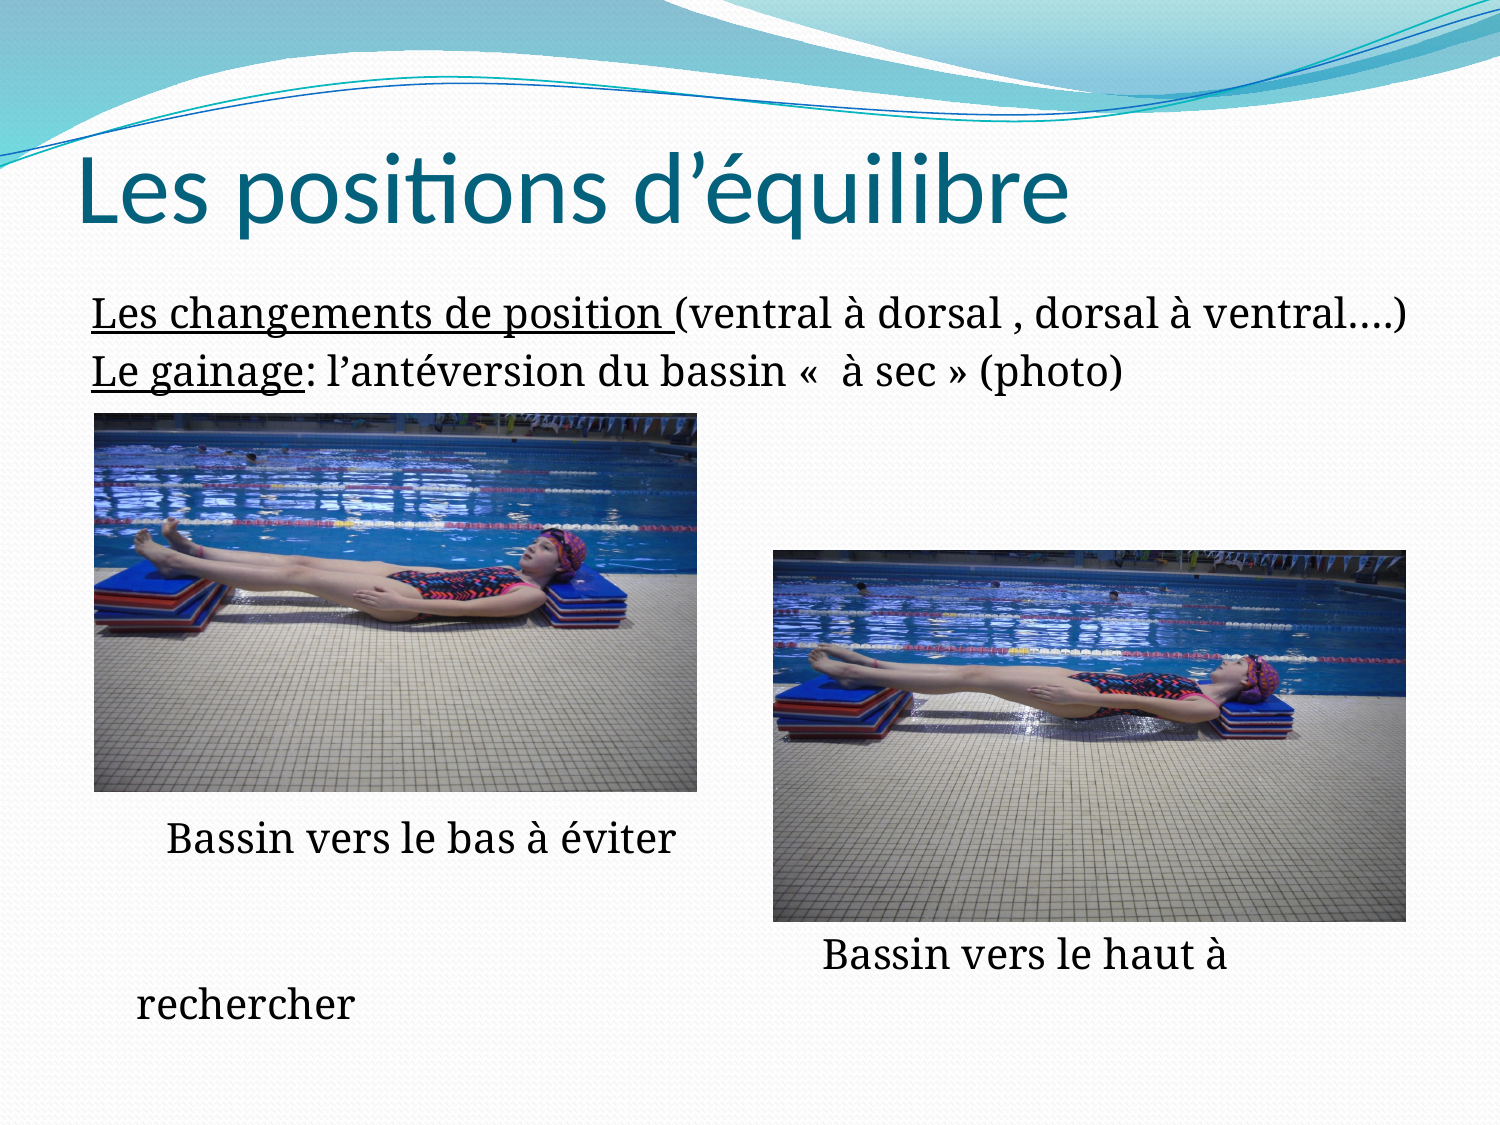

# Les positions d’équilibre
Les changements de position (ventral à dorsal , dorsal à ventral….)
Le gainage: l’antéversion du bassin «  à sec » (photo)
 Bassin vers le bas à éviter
 Bassin vers le haut à rechercher